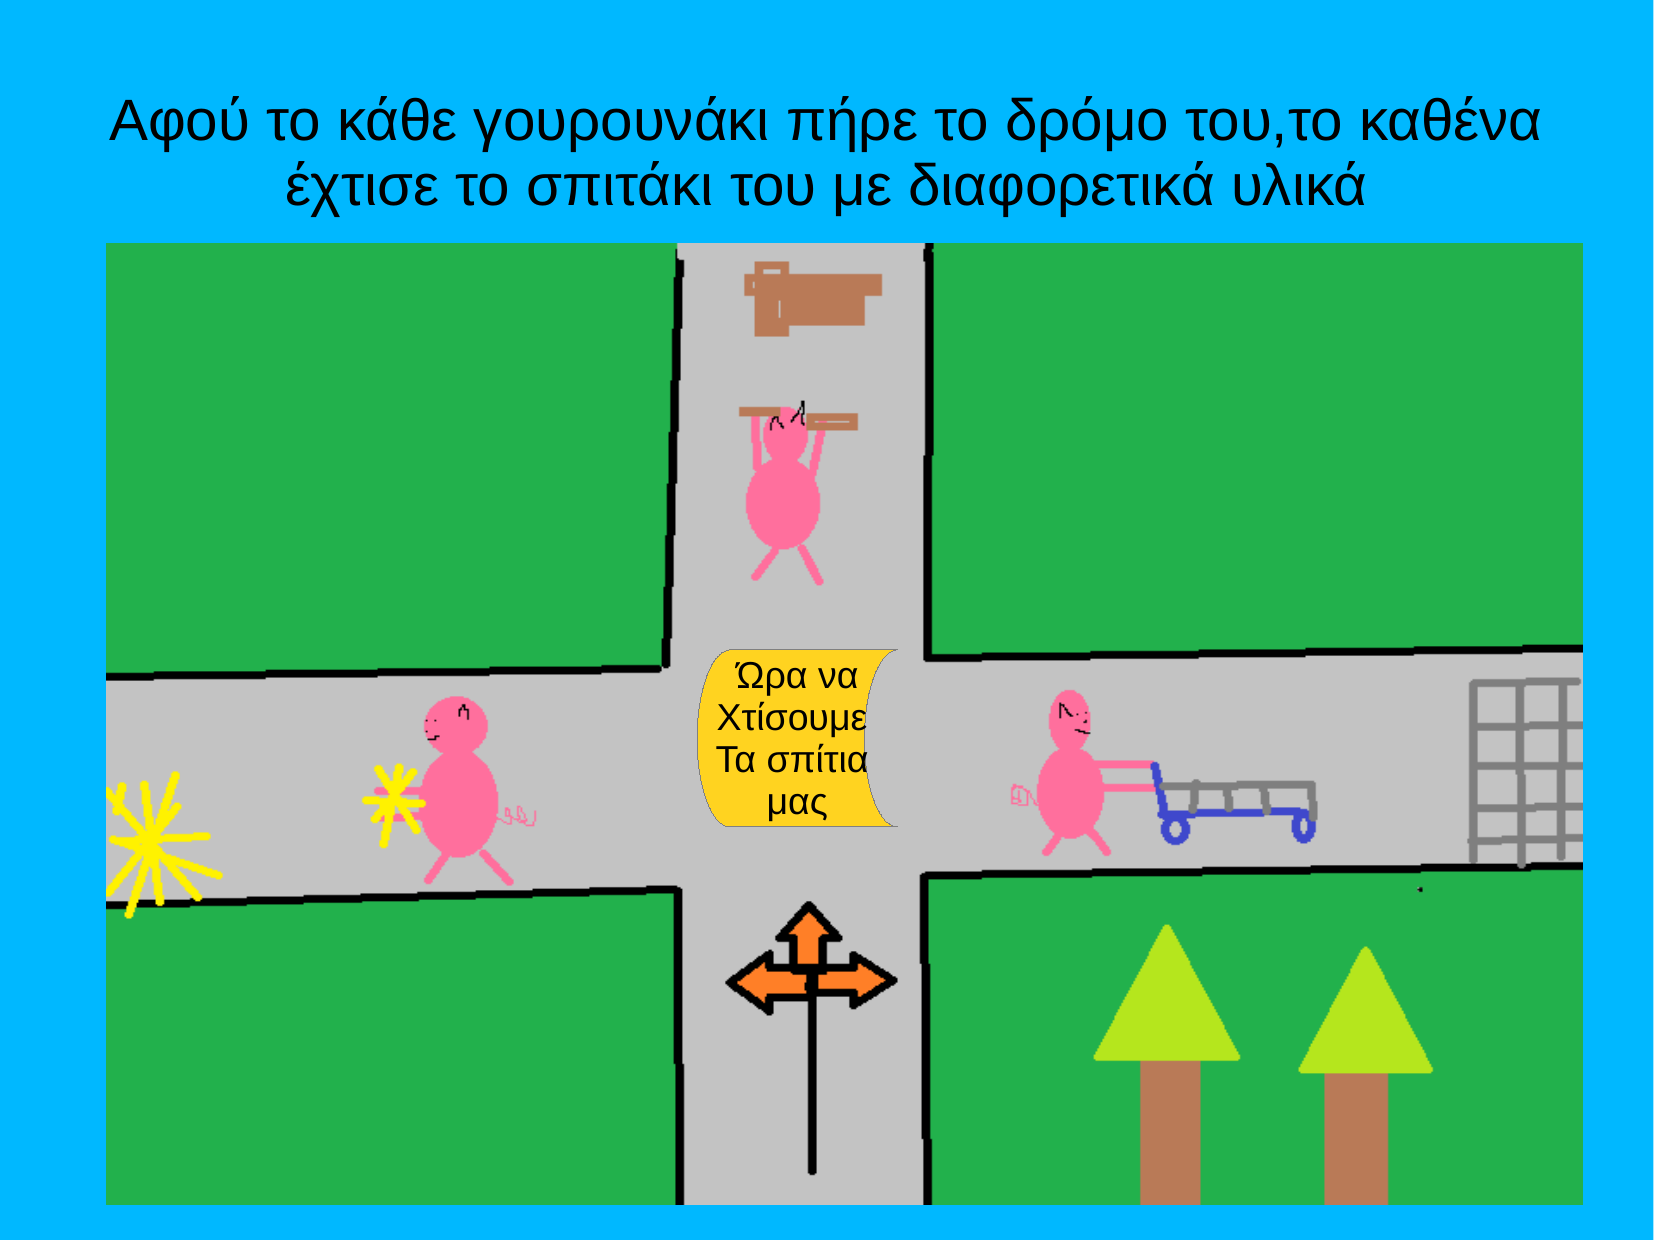

# Αφού το κάθε γουρουνάκι πήρε το δρόμο του,το καθένα έχτισε το σπιτάκι του με διαφορετικά υλικά
Ώρα να
Χτίσουμε
Τα σπίτια
μας